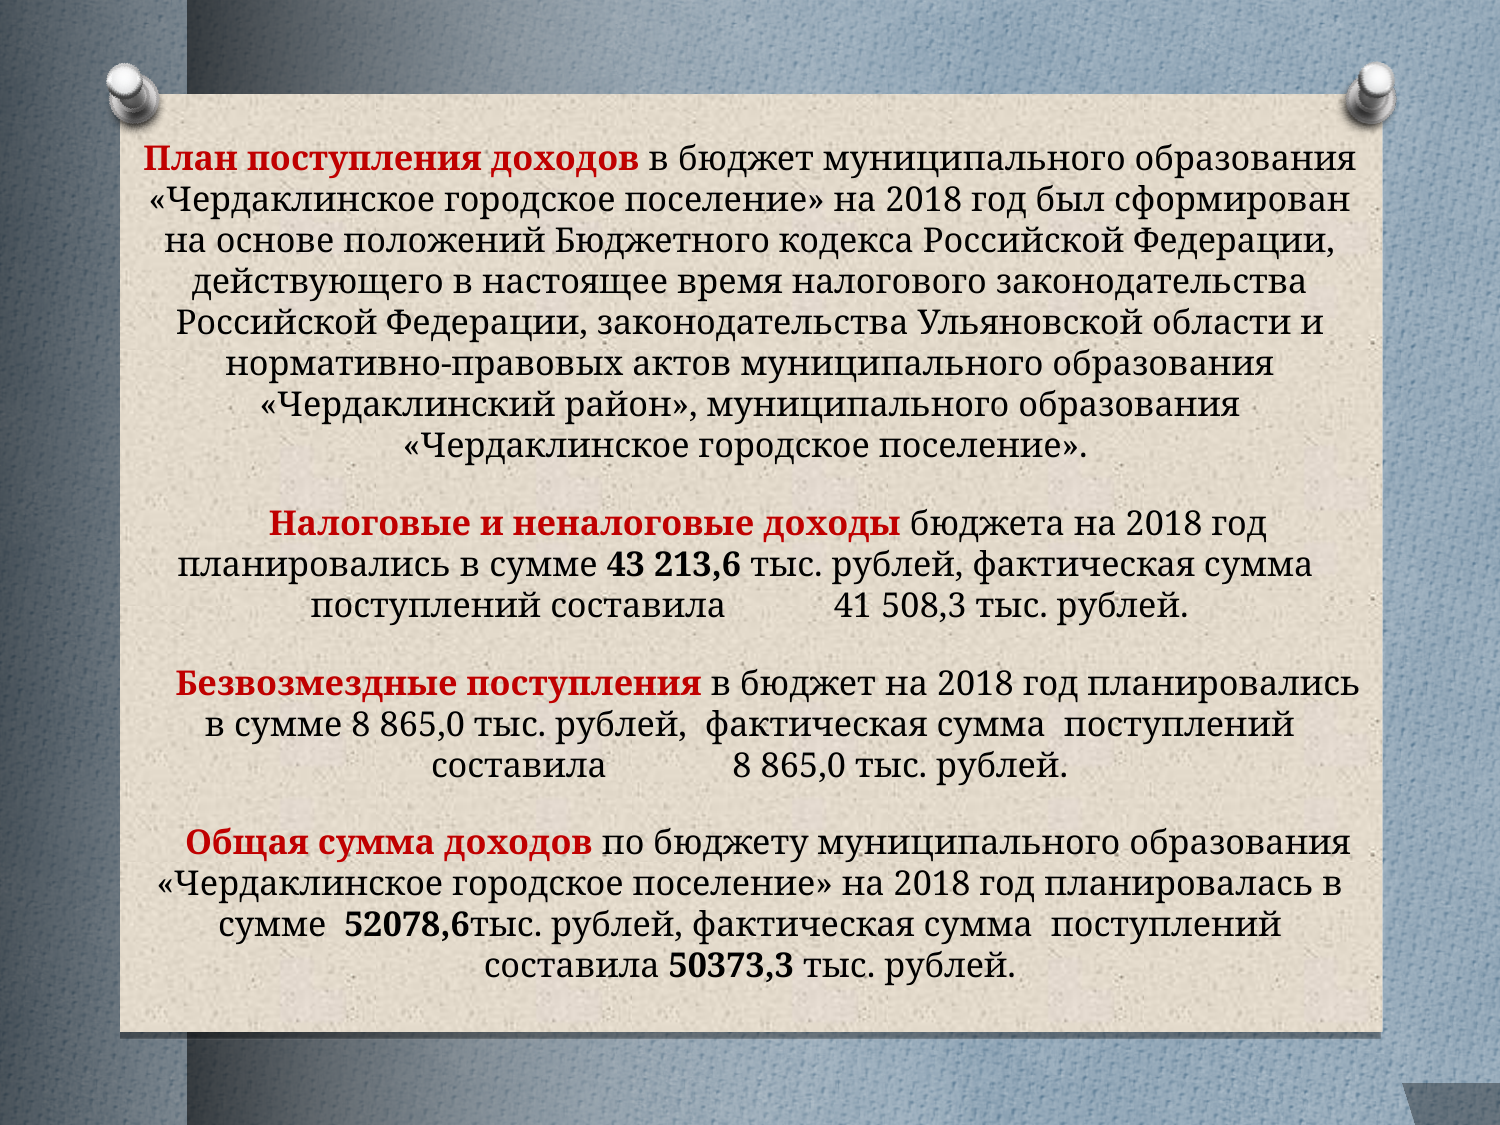

План поступления доходов в бюджет муниципального образования «Чердаклинское городское поселение» на 2018 год был сформирован на основе положений Бюджетного кодекса Российской Федерации, действующего в настоящее время налогового законодательства Российской Федерации, законодательства Ульяновской области и нормативно-правовых актов муниципального образования «Чердаклинский район», муниципального образования «Чердаклинское городское поселение».
 Налоговые и неналоговые доходы бюджета на 2018 год планировались в сумме 43 213,6 тыс. рублей, фактическая сумма поступлений составила 41 508,3 тыс. рублей.
 Безвозмездные поступления в бюджет на 2018 год планировались в сумме 8 865,0 тыс. рублей, фактическая сумма поступлений составила 8 865,0 тыс. рублей.
 Общая сумма доходов по бюджету муниципального образования «Чердаклинское городское поселение» на 2018 год планировалась в сумме 52078,6тыс. рублей, фактическая сумма поступлений составила 50373,3 тыс. рублей.